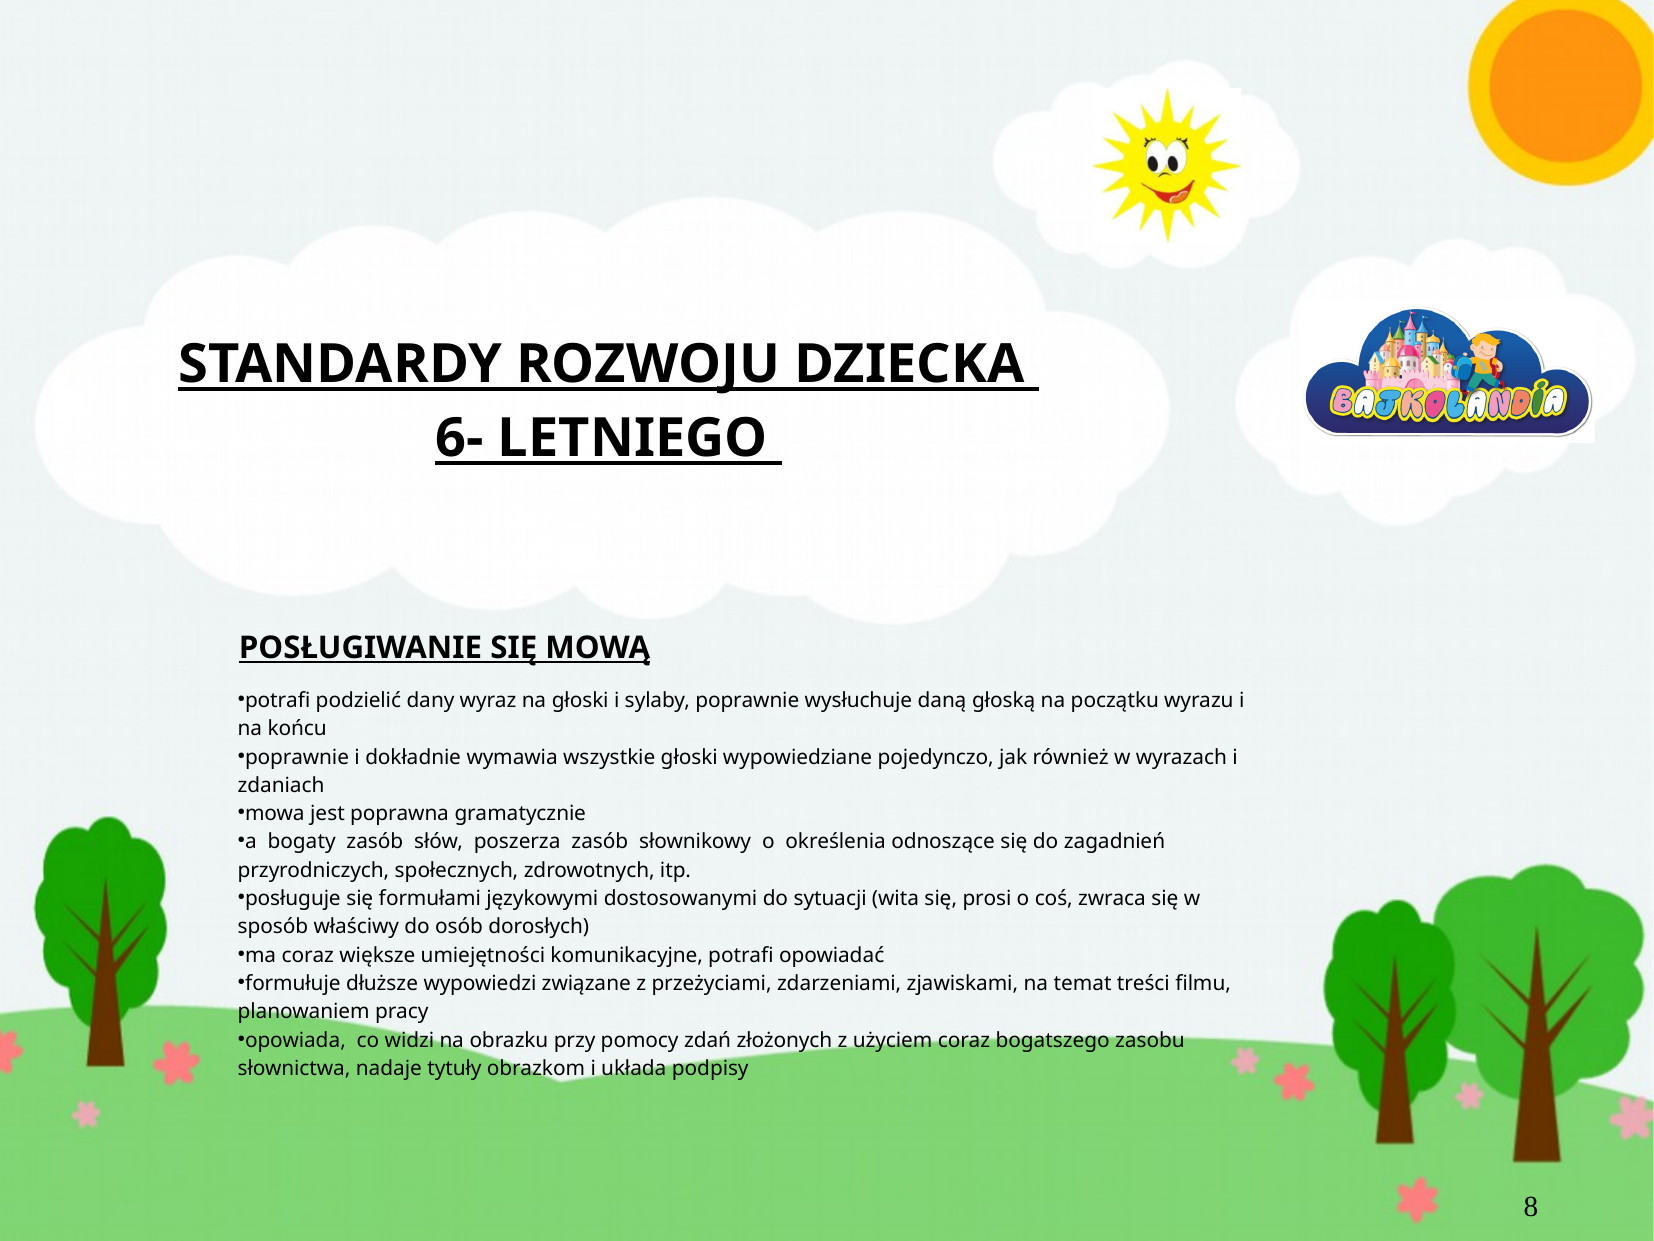

STANDARDY ROZWOJU DZIECKA
6- LETNIEGO
POSŁUGIWANIE SIĘ MOWĄ
potrafi podzielić dany wyraz na głoski i sylaby, poprawnie wysłuchuje daną głoską na początku wyrazu i na końcu
poprawnie i dokładnie wymawia wszystkie głoski wypowiedziane pojedynczo, jak również w wyrazach i zdaniach
mowa jest poprawna gramatycznie
a bogaty zasób słów, poszerza zasób słownikowy o określenia odnoszące się do zagadnień przyrodniczych, społecznych, zdrowotnych, itp.
posługuje się formułami językowymi dostosowanymi do sytuacji (wita się, prosi o coś, zwraca się w sposób właściwy do osób dorosłych)
ma coraz większe umiejętności komunikacyjne, potrafi opowiadać
formułuje dłuższe wypowiedzi związane z przeżyciami, zdarzeniami, zjawiskami, na temat treści filmu, planowaniem pracy
opowiada, co widzi na obrazku przy pomocy zdań złożonych z użyciem coraz bogatszego zasobu słownictwa, nadaje tytuły obrazkom i układa podpisy